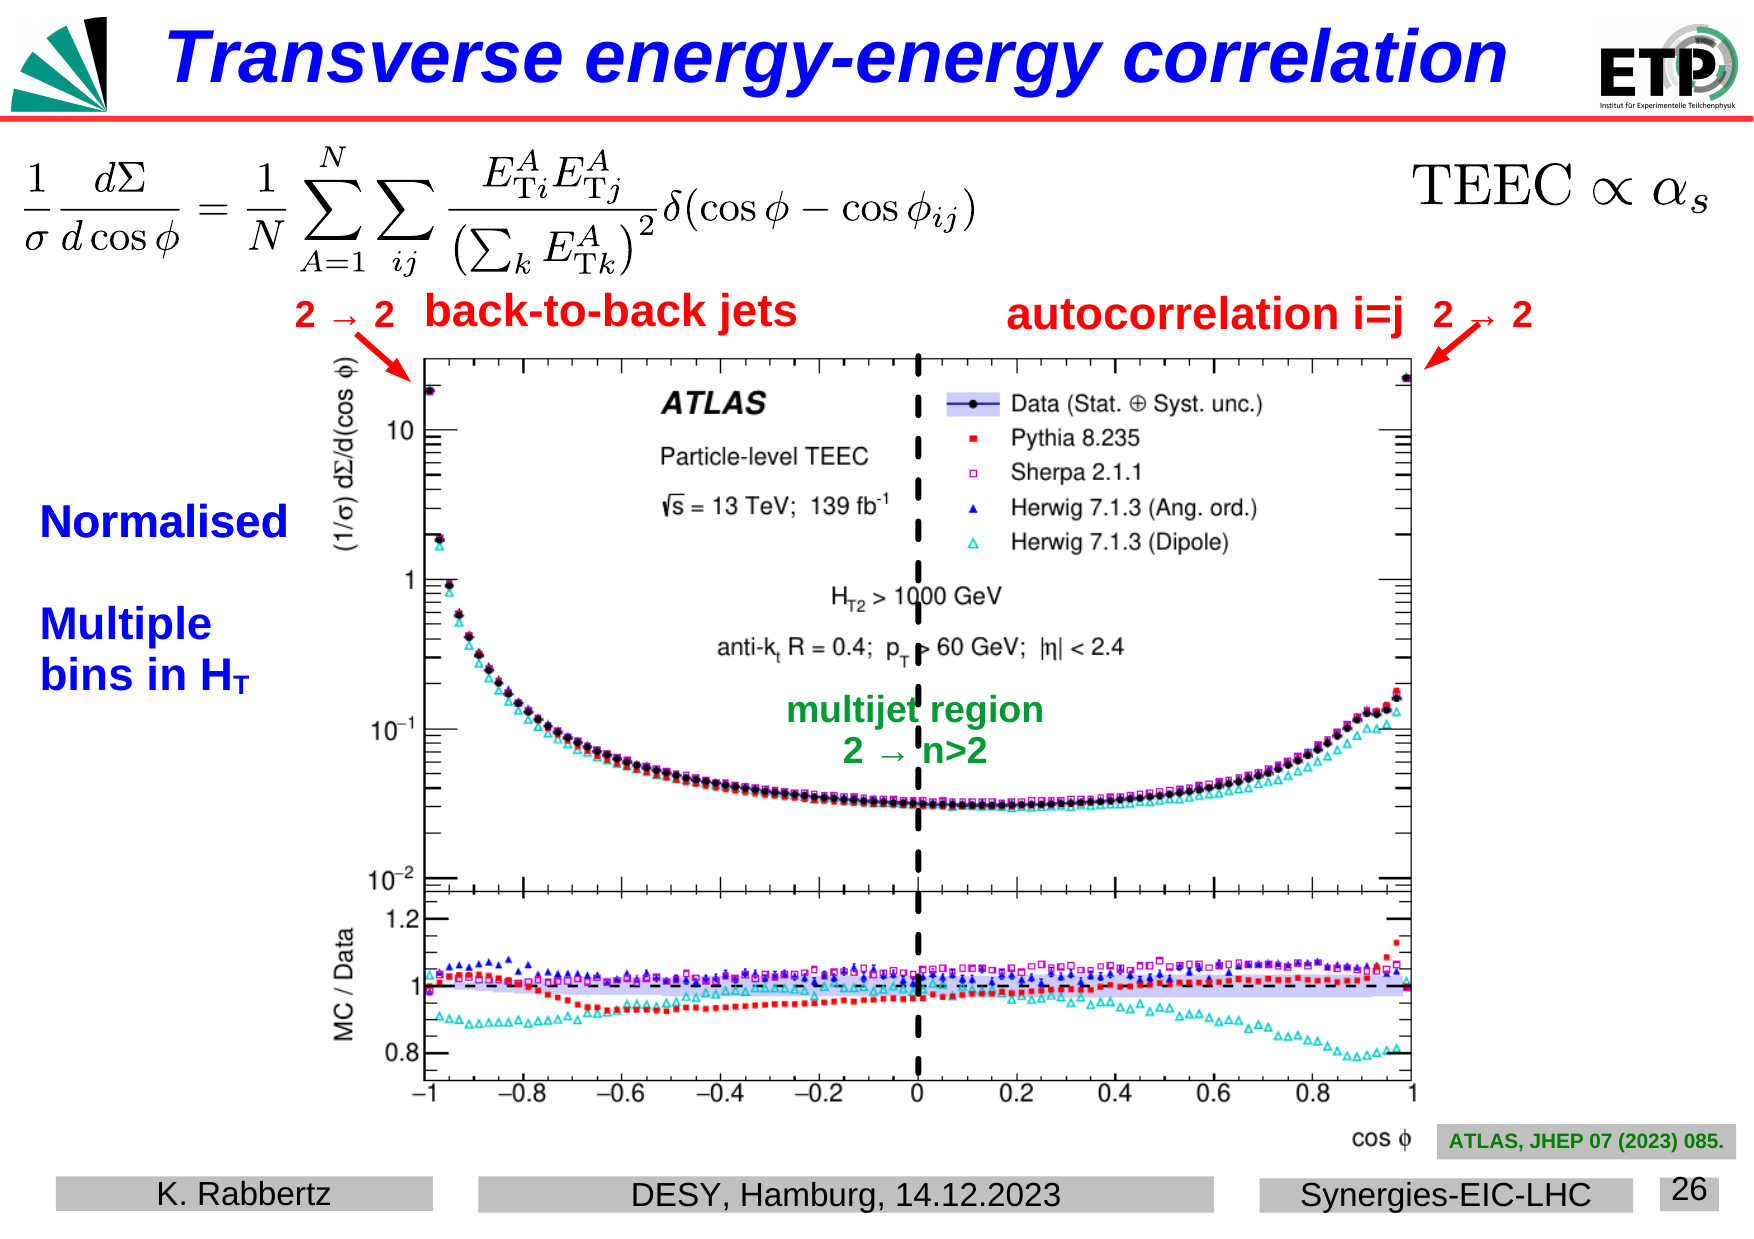

# Transverse energy-energy correlation
back-to-back jets
autocorrelation i=j
2 → 2
2 → 2
Normalised
Normalised
Multiple bins in HT
multijet region
2 → n>2
ATLAS, JHEP 07 (2023) 085.